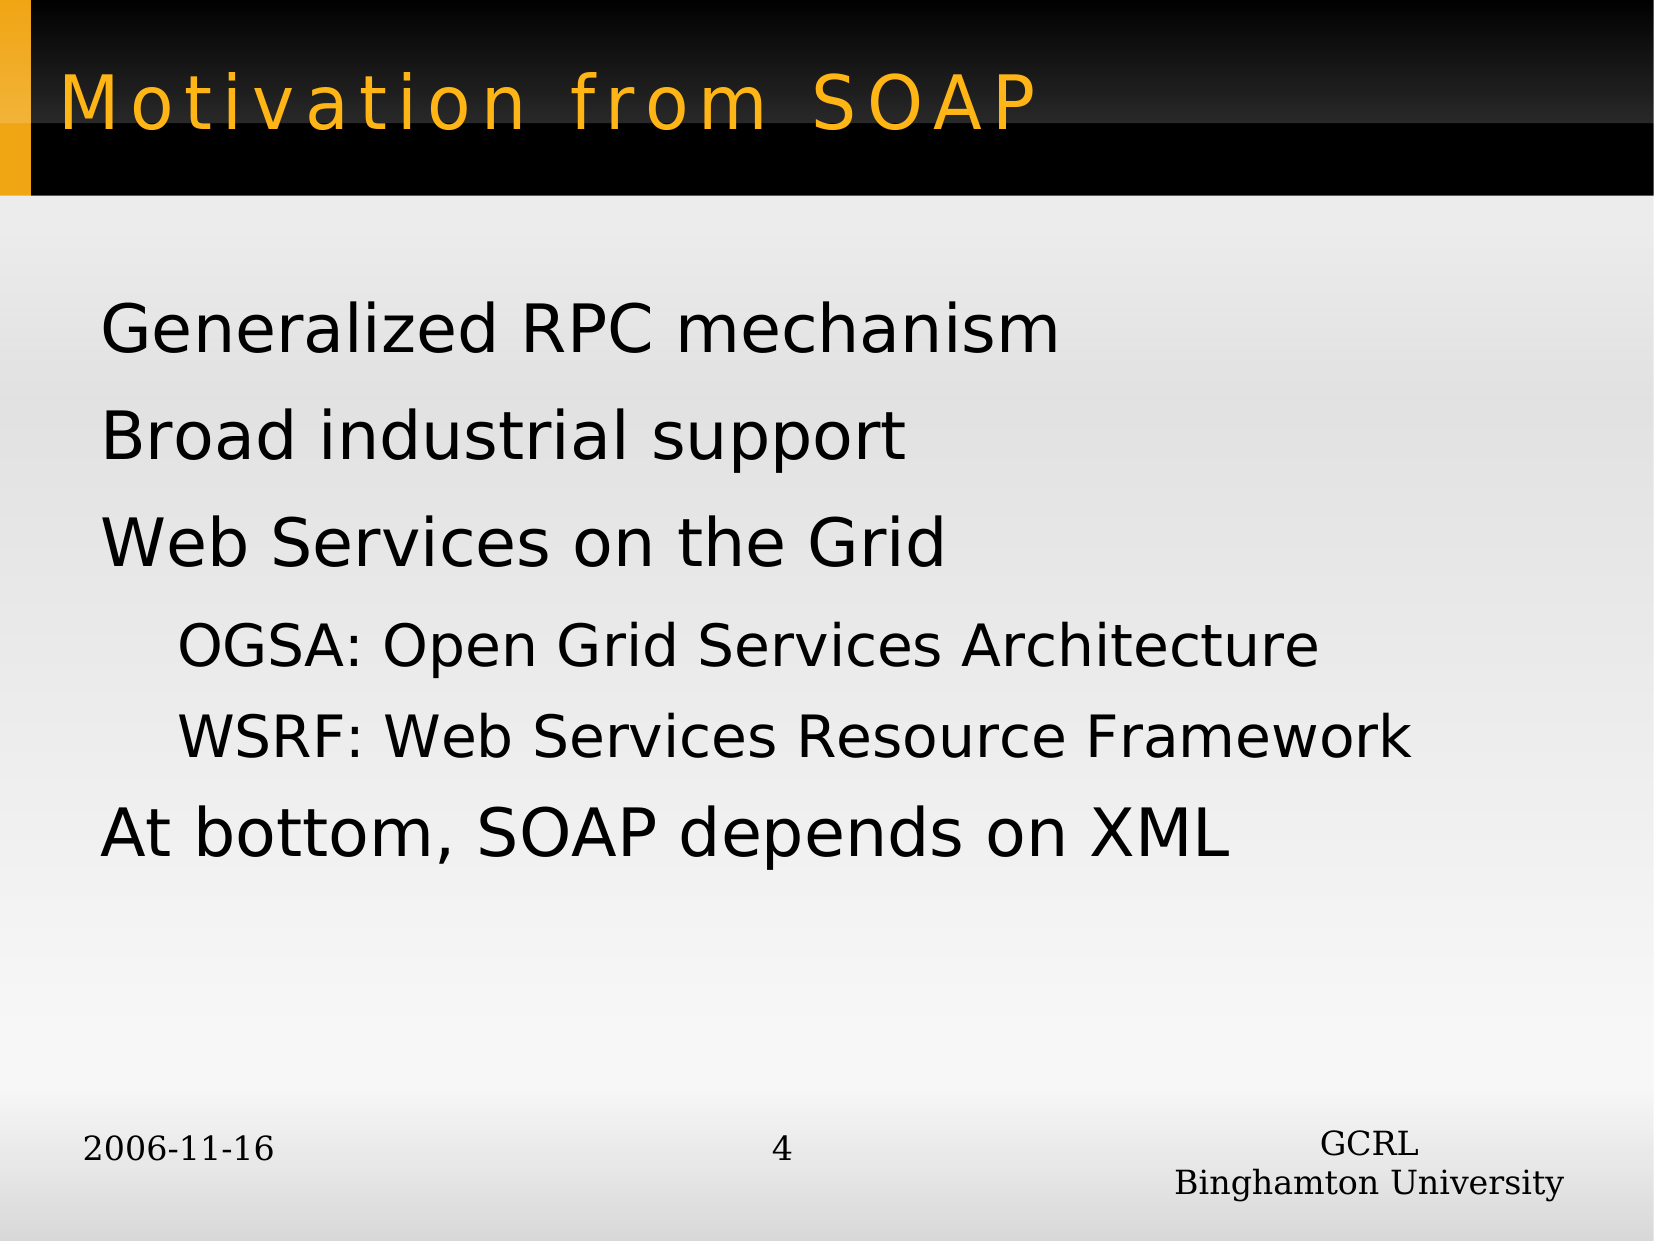

# Motivation from SOAP
Generalized RPC mechanism
Broad industrial support
Web Services on the Grid
OGSA: Open Grid Services Architecture
WSRF: Web Services Resource Framework
At bottom, SOAP depends on XML
4